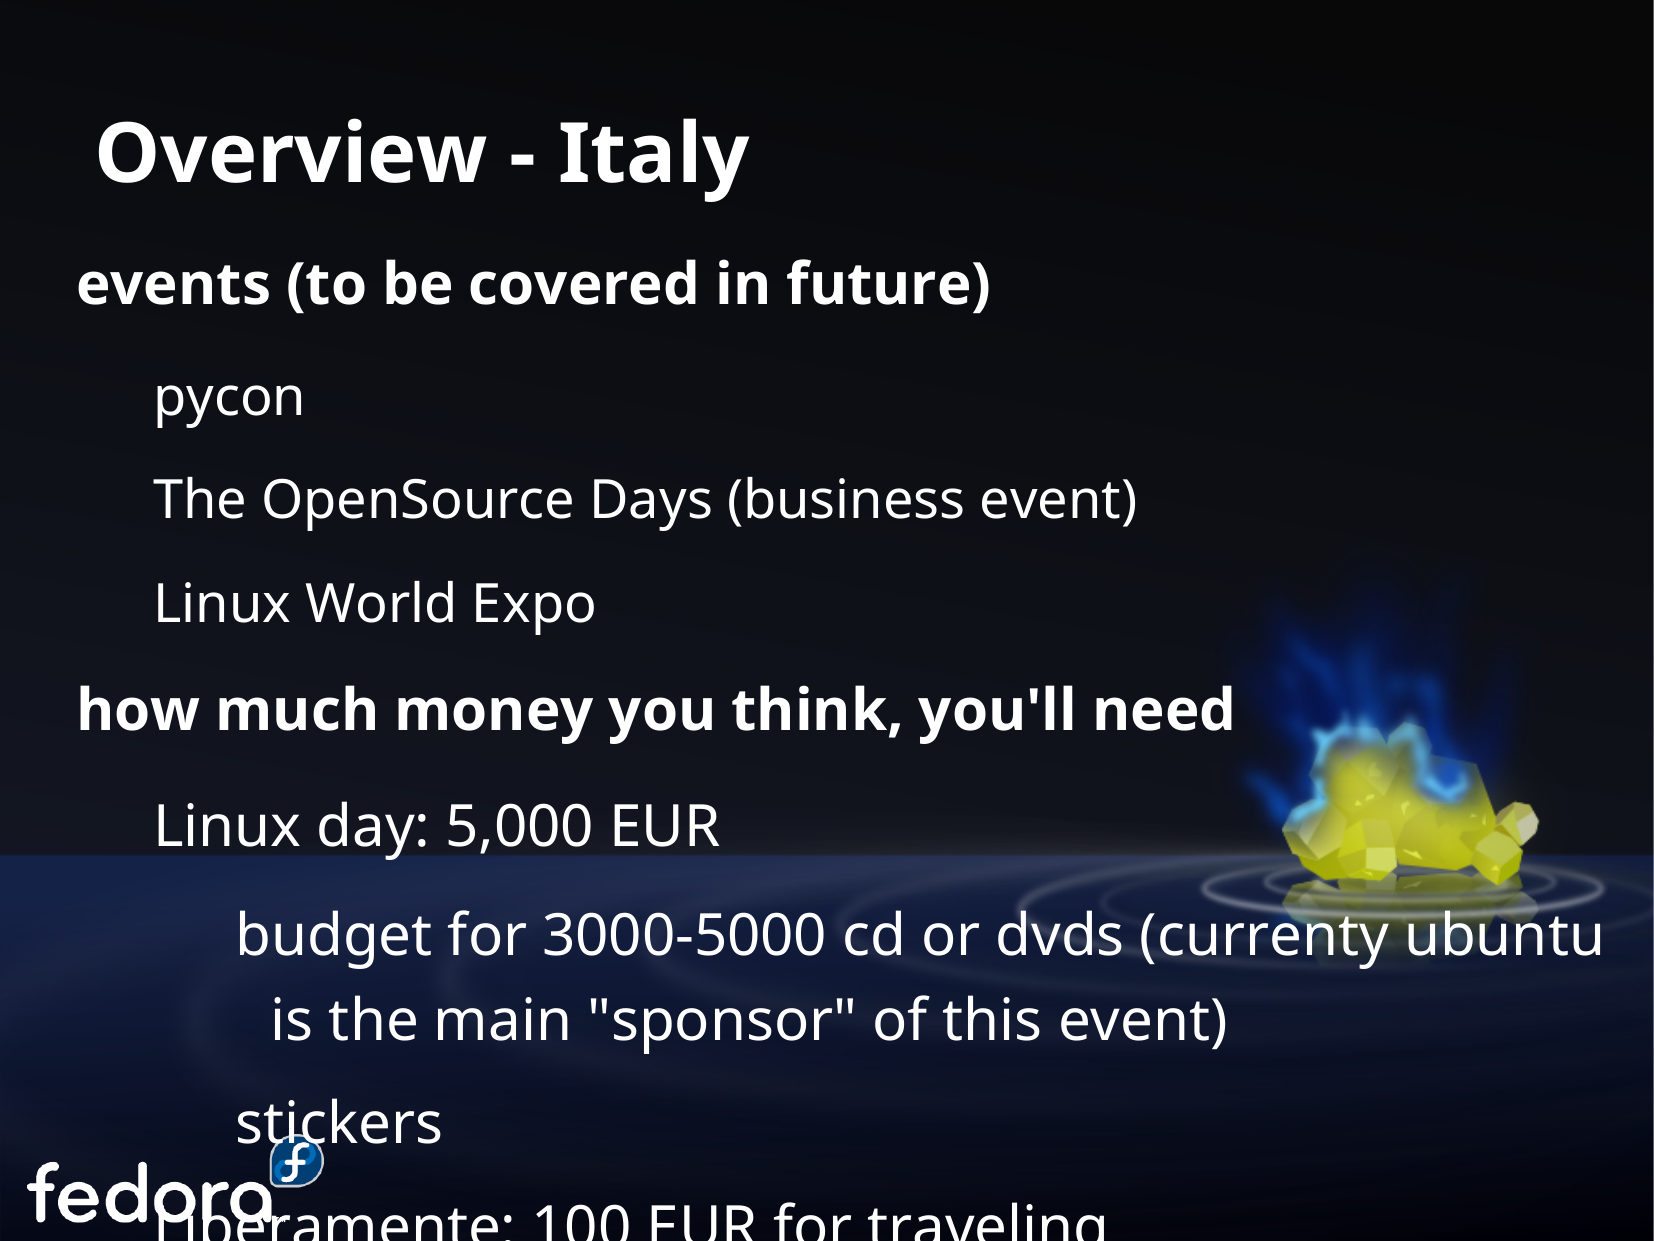

# Overview - Italy
events (to be covered in future)
pycon
The OpenSource Days (business event)
Linux World Expo
how much money you think, you'll need
Linux day: 5,000 EUR
budget for 3000-5000 cd or dvds (currenty ubuntu is the main "sponsor" of this event)
stickers
Liberamente: 100 EUR for traveling